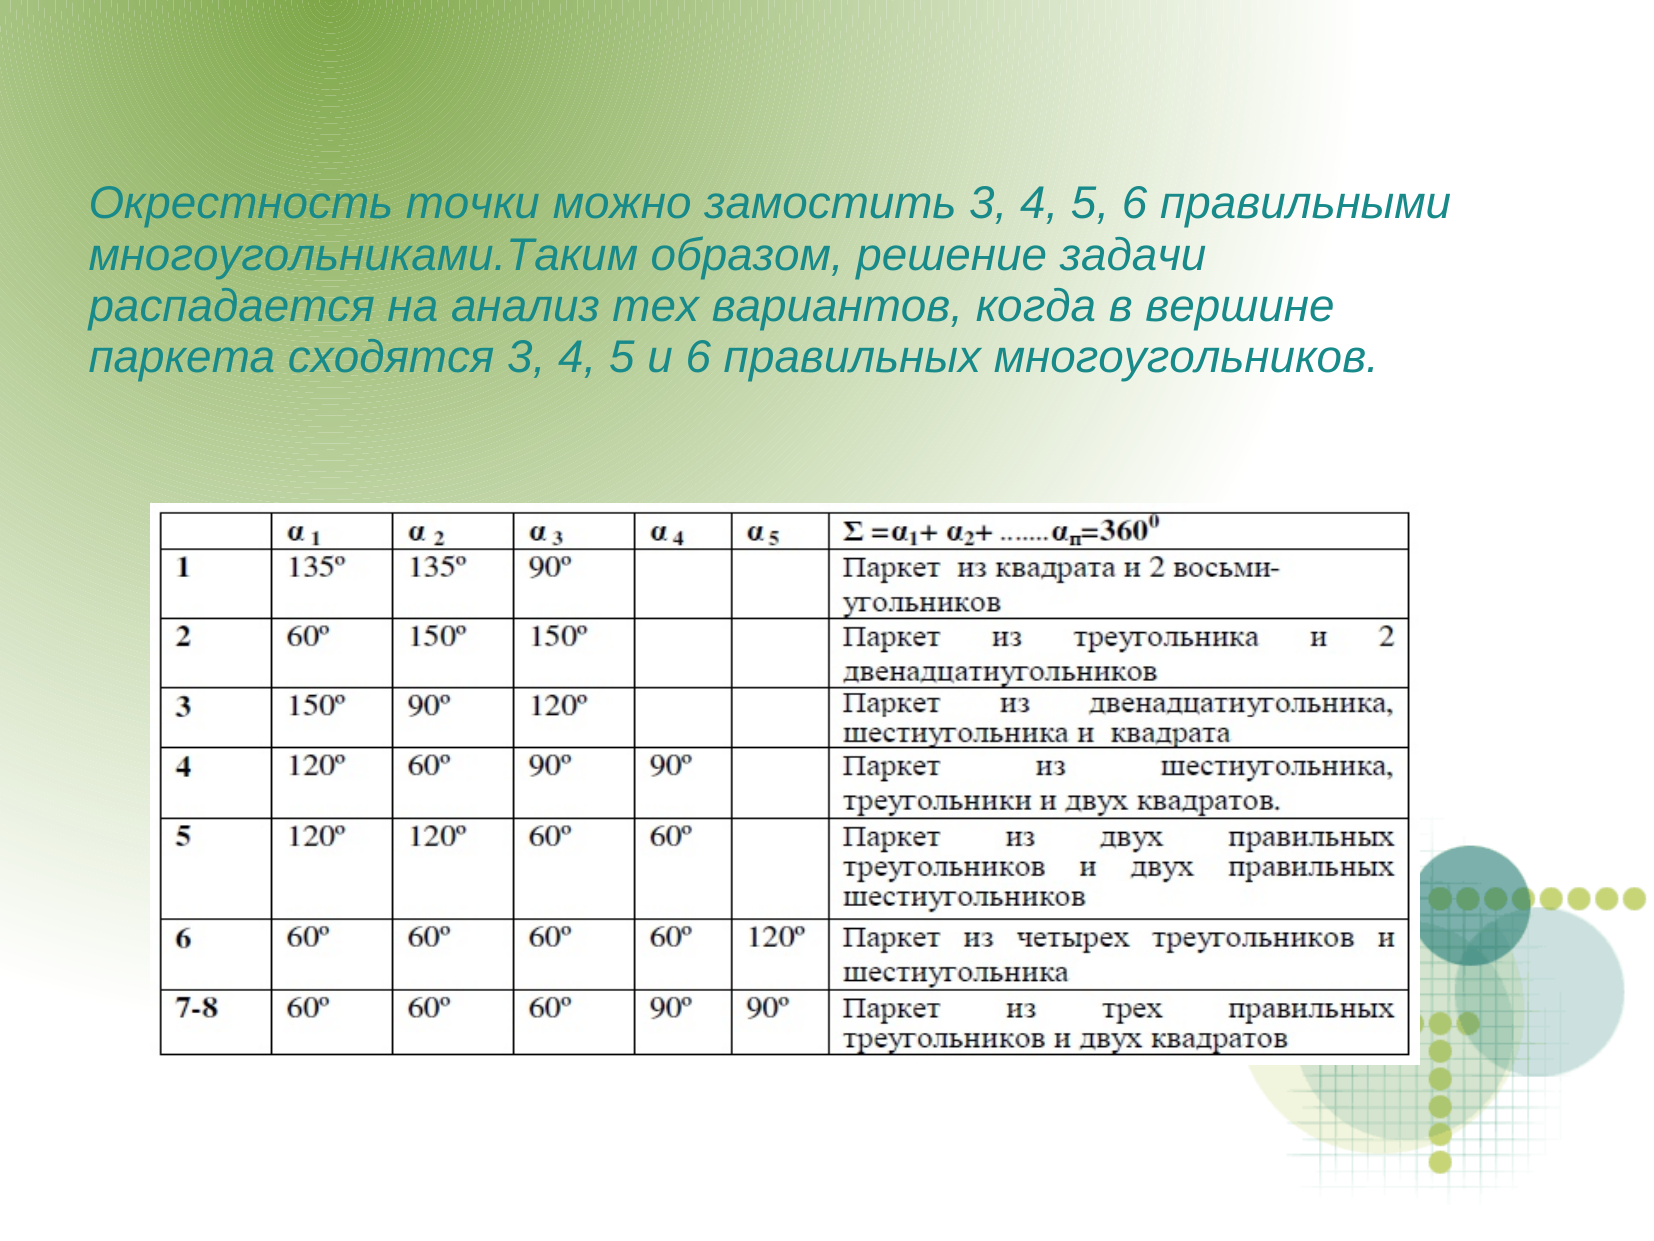

#
Окрестность точки можно замостить 3, 4, 5, 6 правильными многоугольниками.Таким образом, решение задачи распадается на анализ тех вариантов, когда в вершине паркета сходятся 3, 4, 5 и 6 правильных многоугольников.